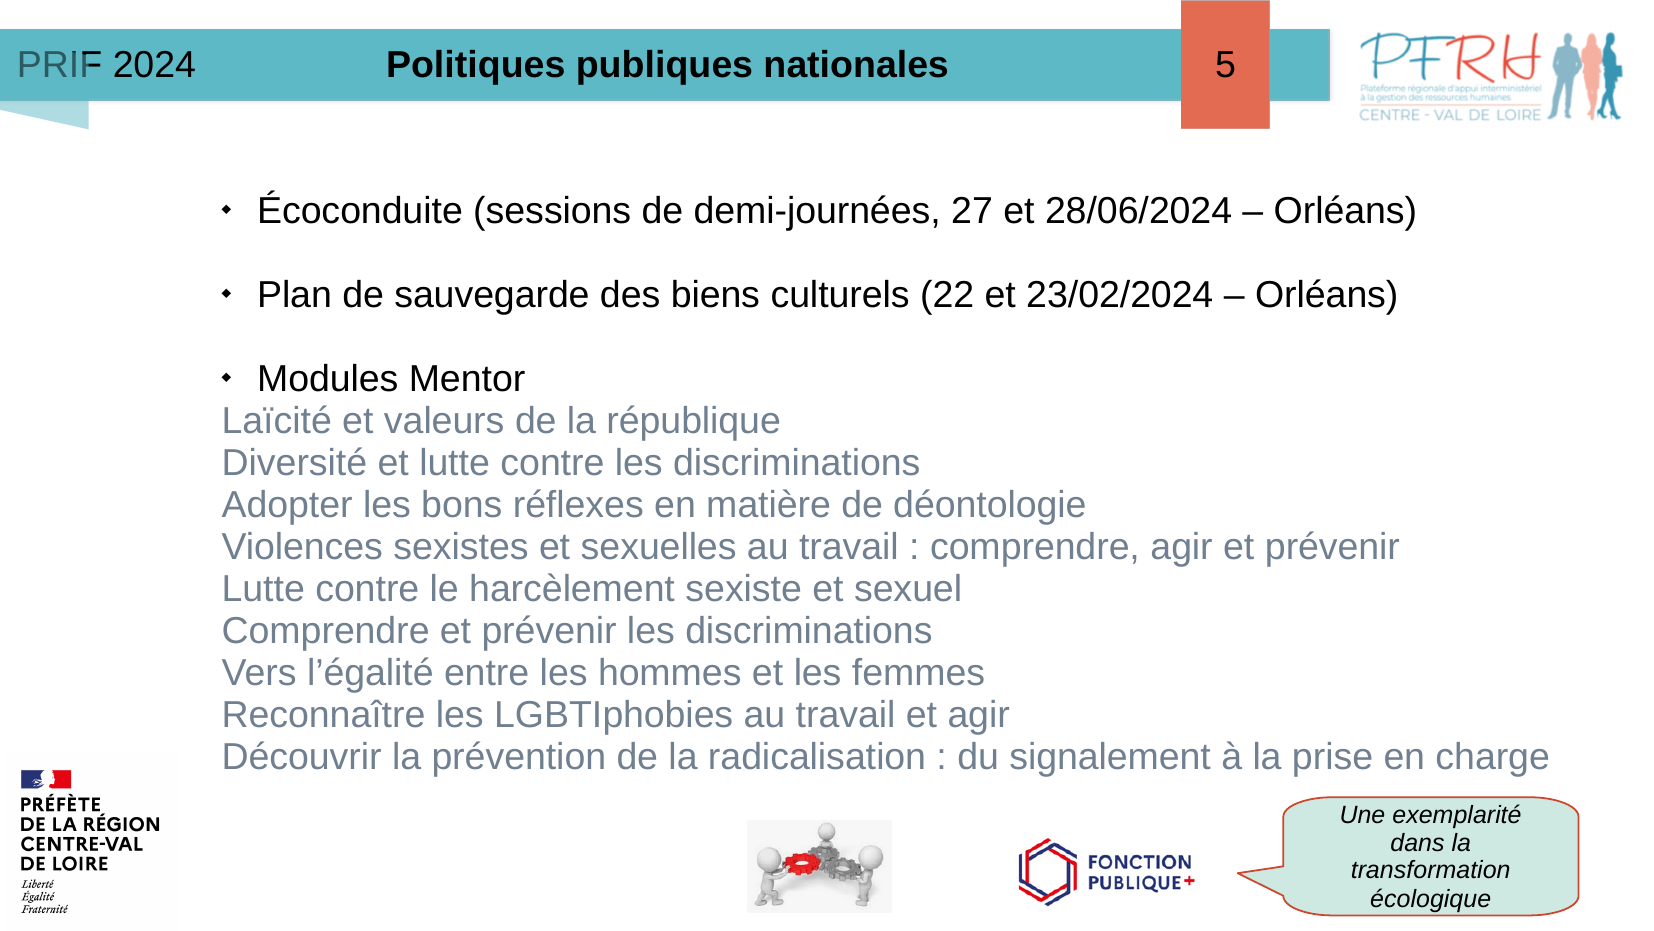

5
PRIF 2024			Politiques publiques nationales
Écoconduite (sessions de demi-journées, 27 et 28/06/2024 – Orléans)
Plan de sauvegarde des biens culturels (22 et 23/02/2024 – Orléans)
Modules Mentor
Laïcité et valeurs de la république
Diversité et lutte contre les discriminations
Adopter les bons réflexes en matière de déontologie
Violences sexistes et sexuelles au travail : comprendre, agir et prévenir
Lutte contre le harcèlement sexiste et sexuel
Comprendre et prévenir les discriminations
Vers l’égalité entre les hommes et les femmes
Reconnaître les LGBTIphobies au travail et agir
Découvrir la prévention de la radicalisation : du signalement à la prise en charge
Une exemplarité dans la transformation écologique